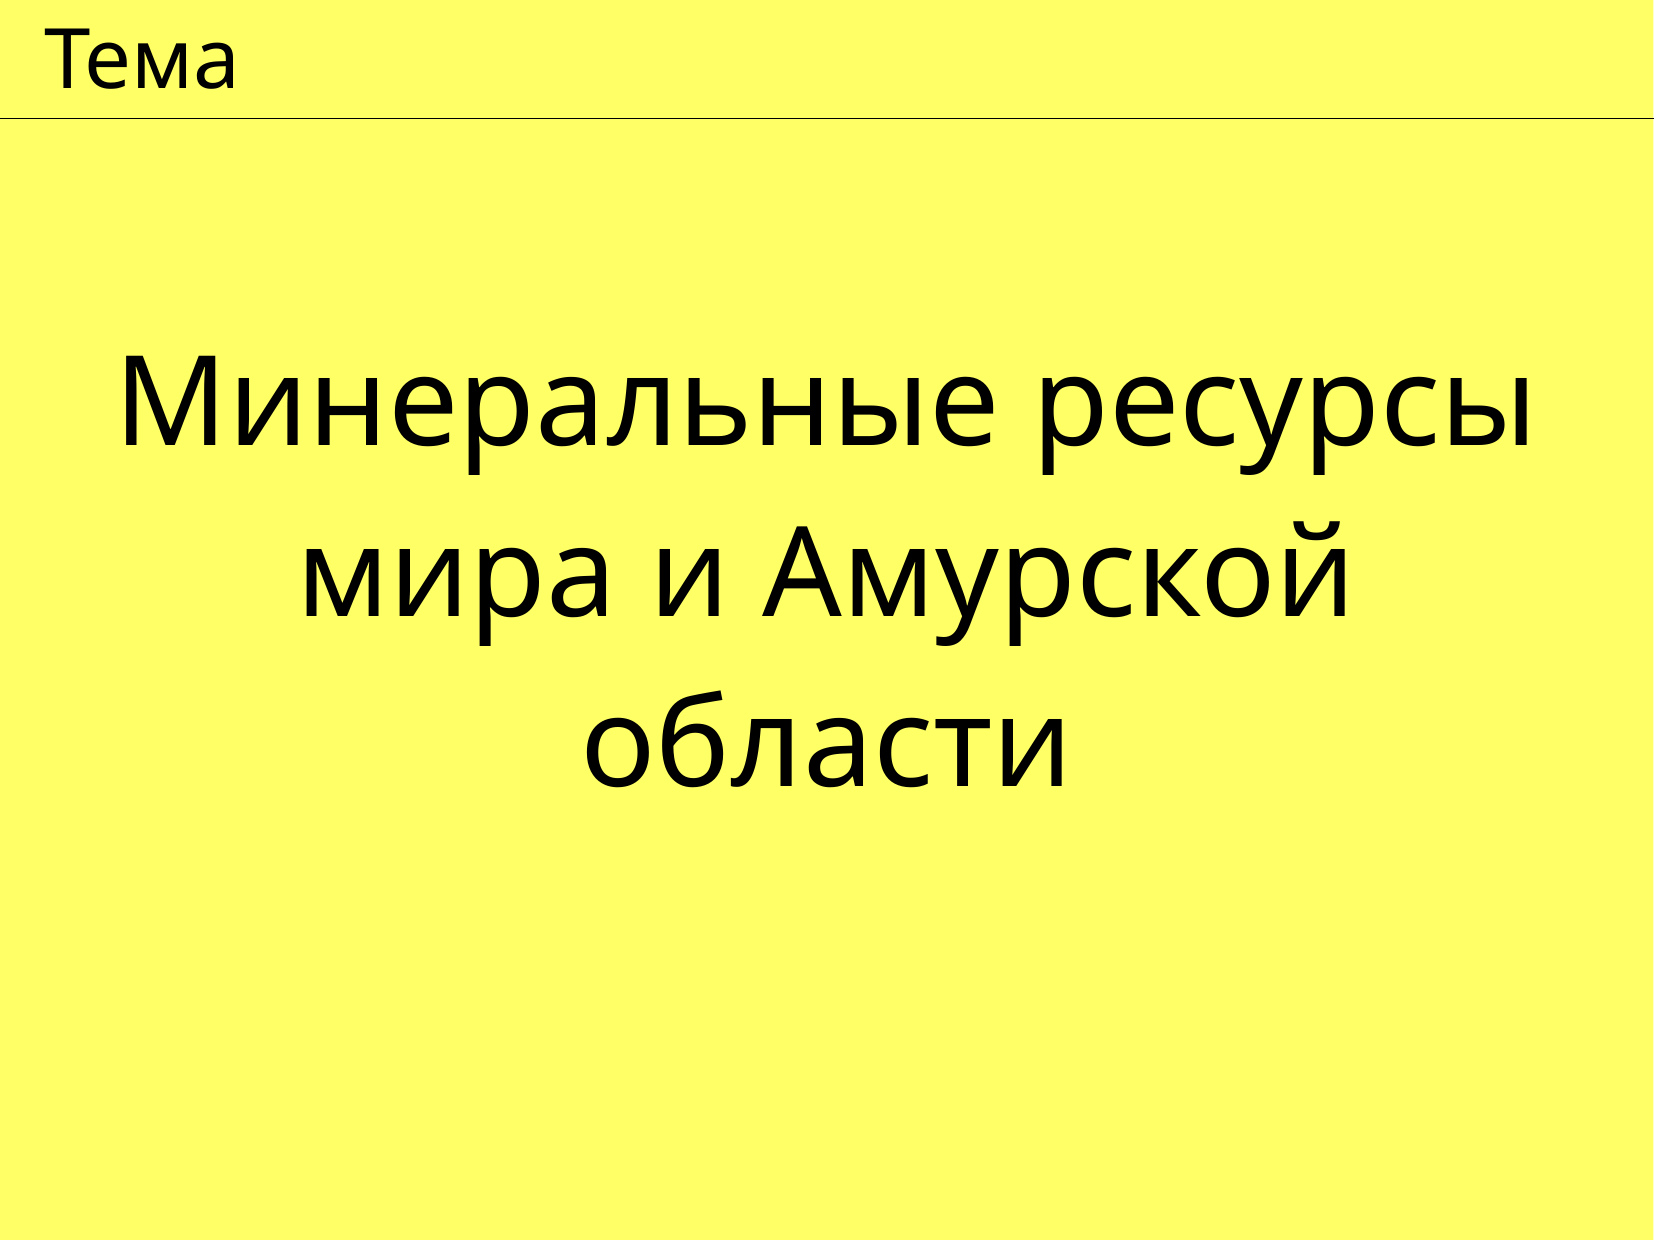

Тема
# Минеральные ресурсы мира и Амурской области